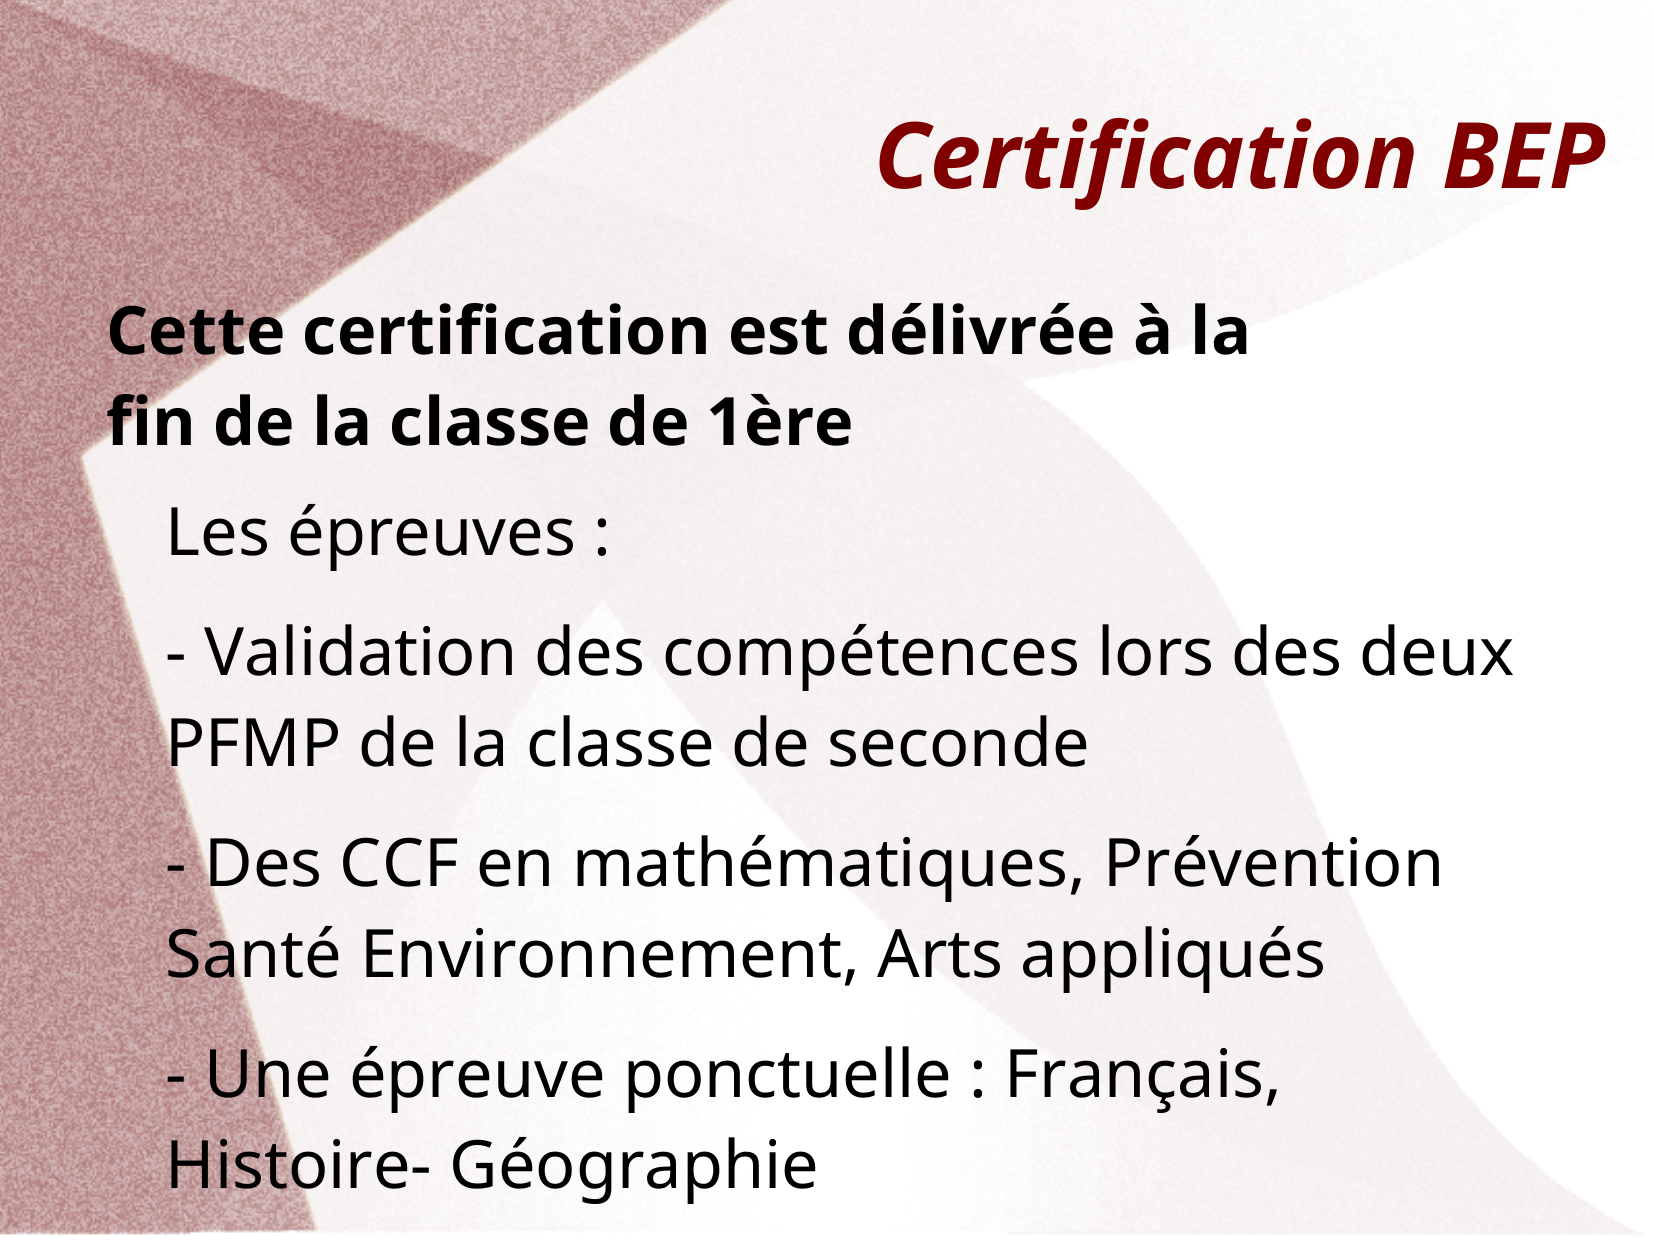

# Certification BEP
Cette certification est délivrée à la fin de la classe de 1ère
Les épreuves :
- Validation des compétences lors des deux PFMP de la classe de seconde
- Des CCF en mathématiques, Prévention Santé Environnement, Arts appliqués
- Une épreuve ponctuelle : Français, Histoire- Géographie